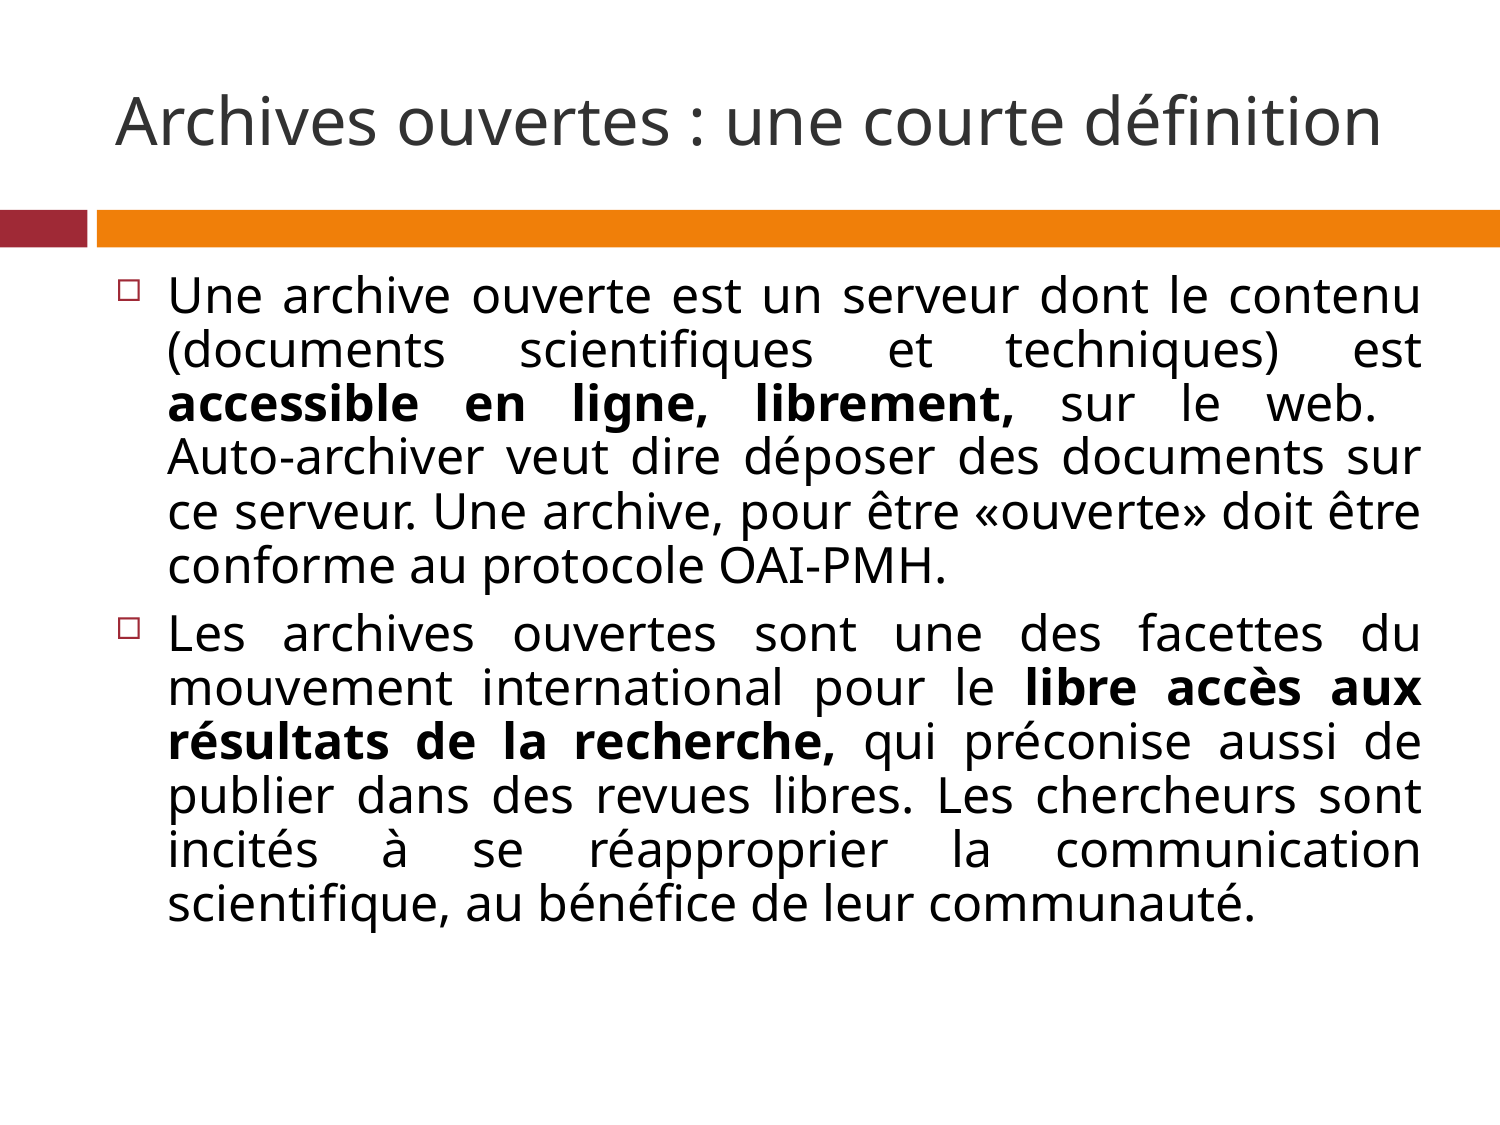

# Archives ouvertes : une courte définition
Une archive ouverte est un serveur dont le contenu (documents scientifiques et techniques) est accessible en ligne, librement, sur le web.
Auto-archiver veut dire déposer des documents sur ce serveur. Une archive, pour être «ouverte» doit être conforme au protocole OAI-PMH.
Les archives ouvertes sont une des facettes du mouvement international pour le libre accès aux résultats de la recherche, qui préconise aussi de publier dans des revues libres. Les chercheurs sont incités à se réapproprier la communication scientifique, au bénéfice de leur communauté.